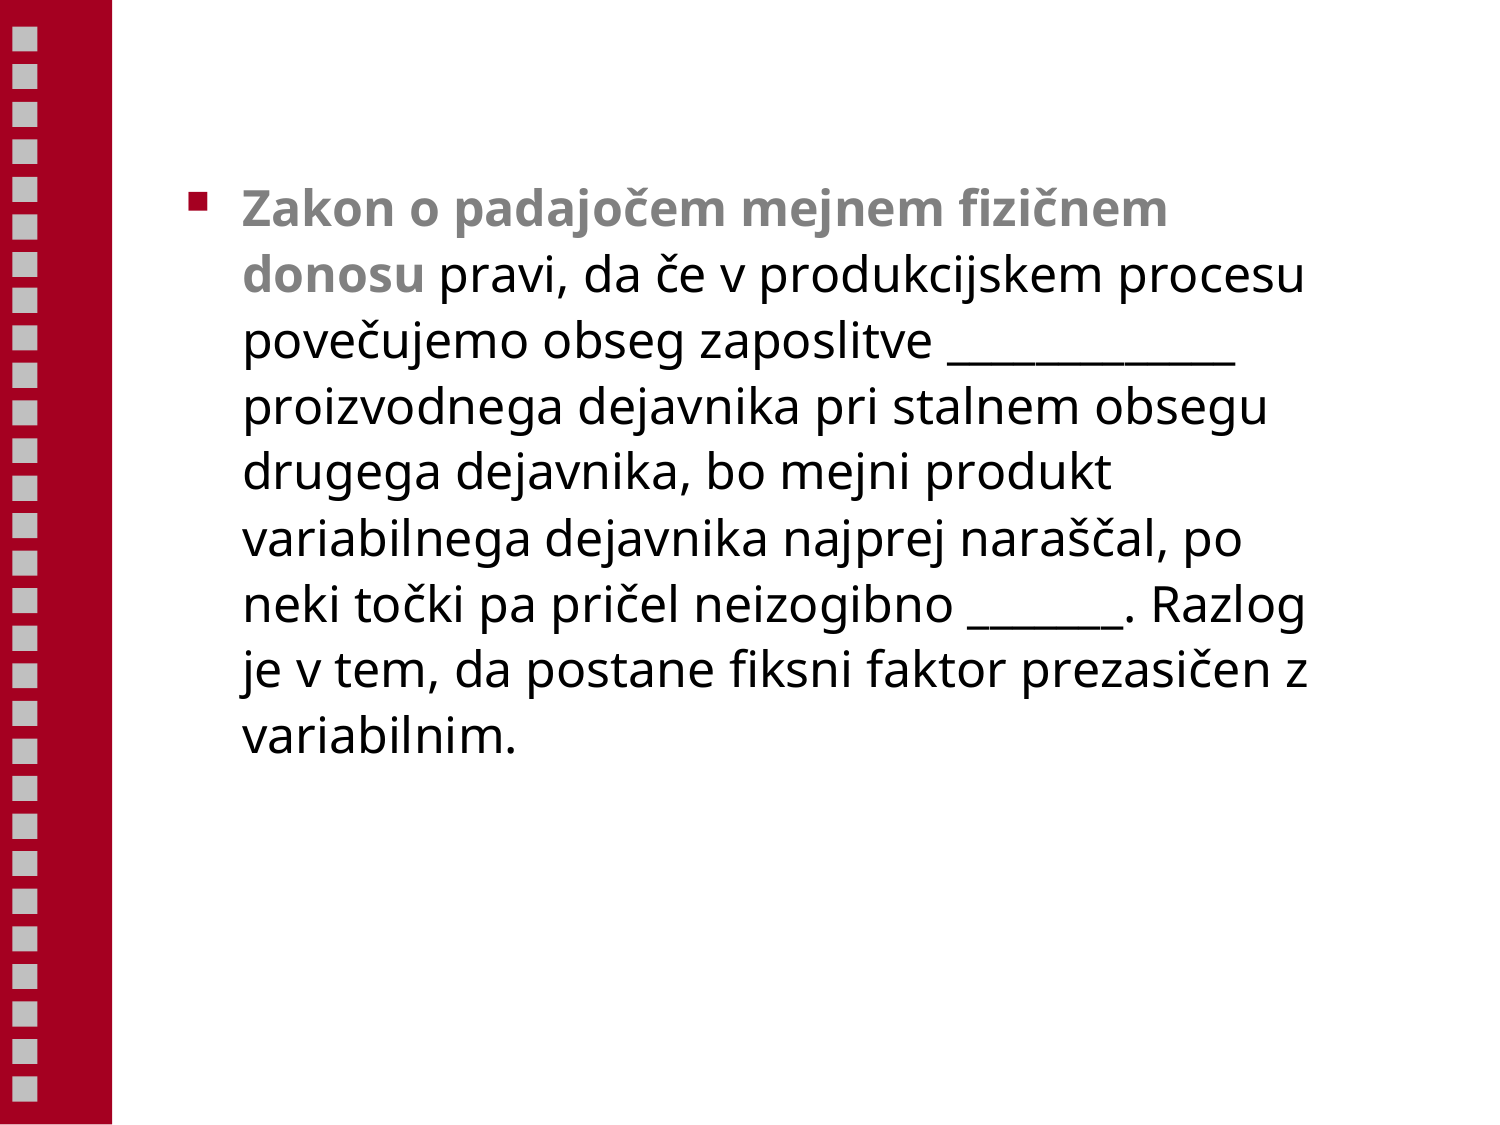

# Zakon o padajočem mejnem fizičnem donosu pravi, da če v produkcijskem procesu povečujemo obseg zaposlitve _____________ proizvodnega dejavnika pri stalnem obsegu drugega dejavnika, bo mejni produkt variabilnega dejavnika najprej naraščal, po neki točki pa pričel neizogibno _______. Razlog je v tem, da postane fiksni faktor prezasičen z variabilnim.